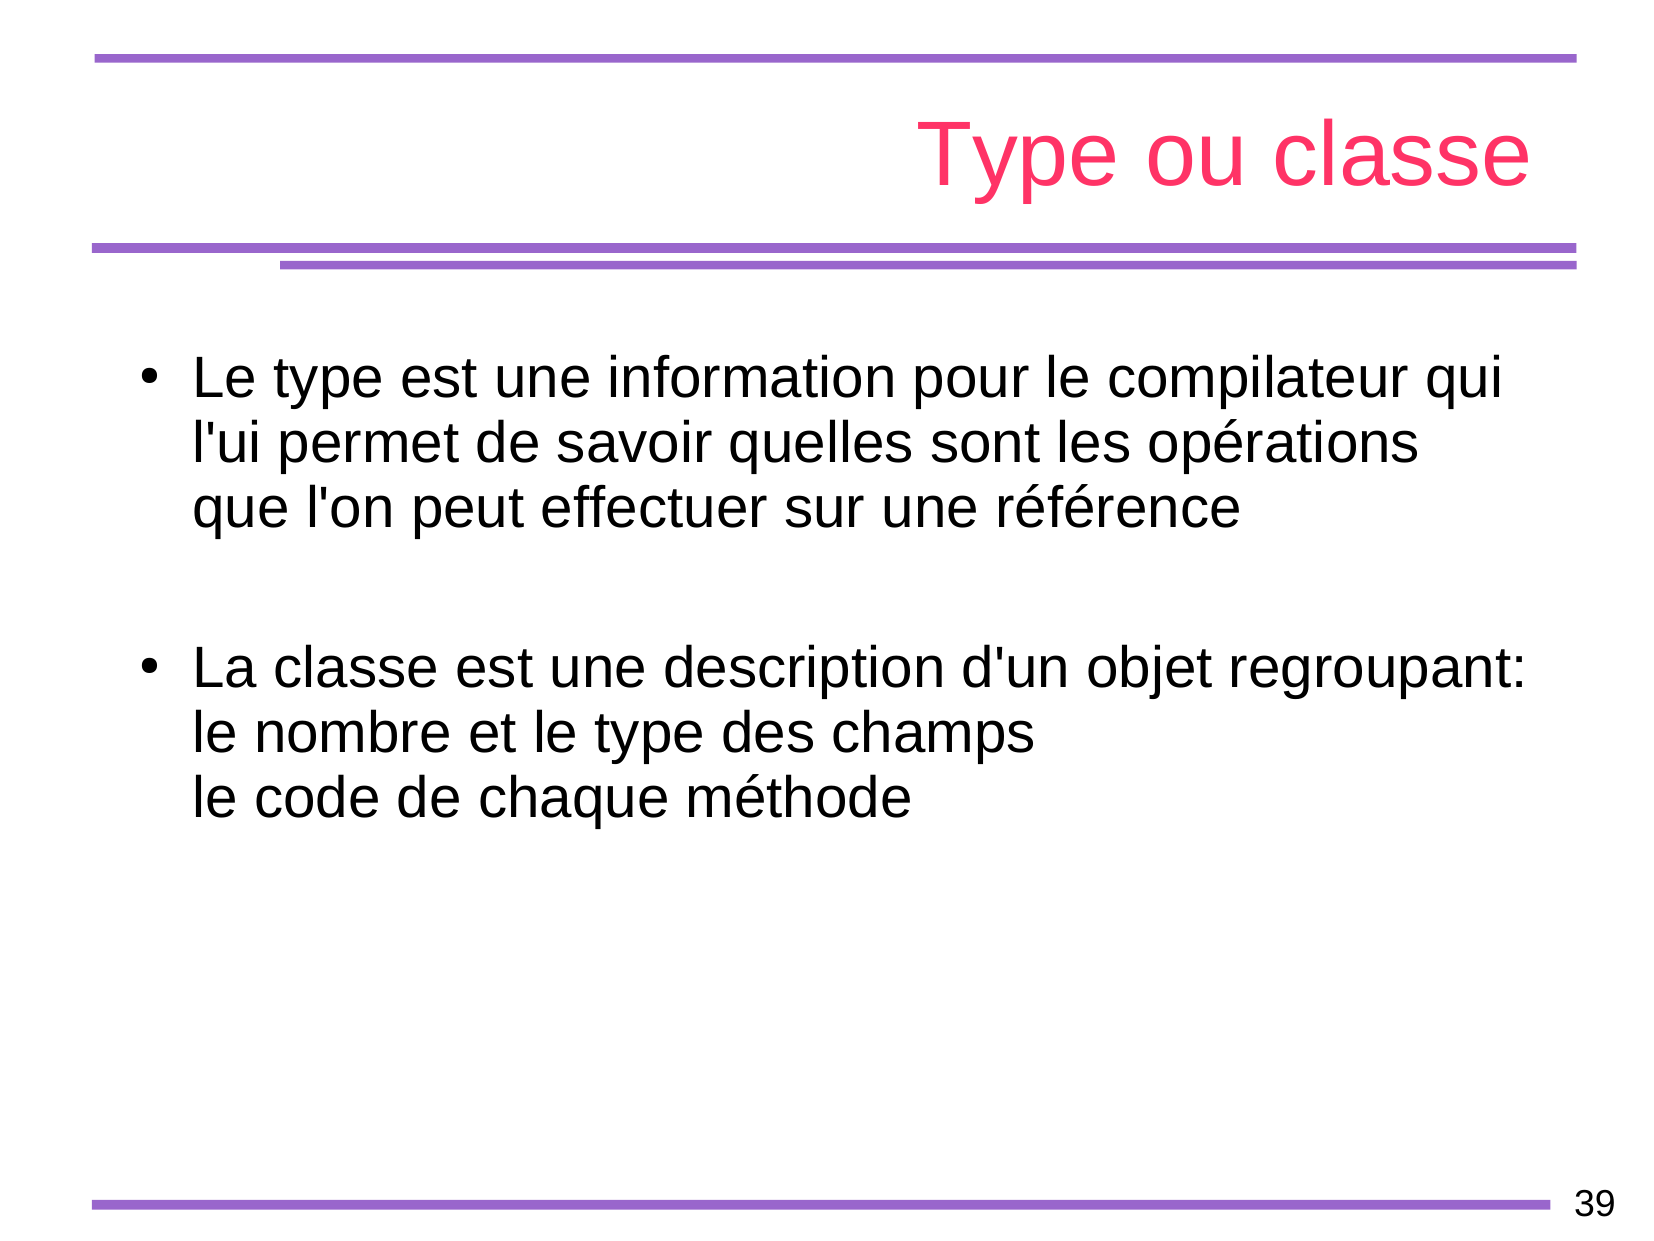

# Type ou classe
Le type est une information pour le compilateur qui l'ui permet de savoir quelles sont les opérations que l'on peut effectuer sur une référence
La classe est une description d'un objet regroupant: le nombre et le type des champs
le code de chaque méthode